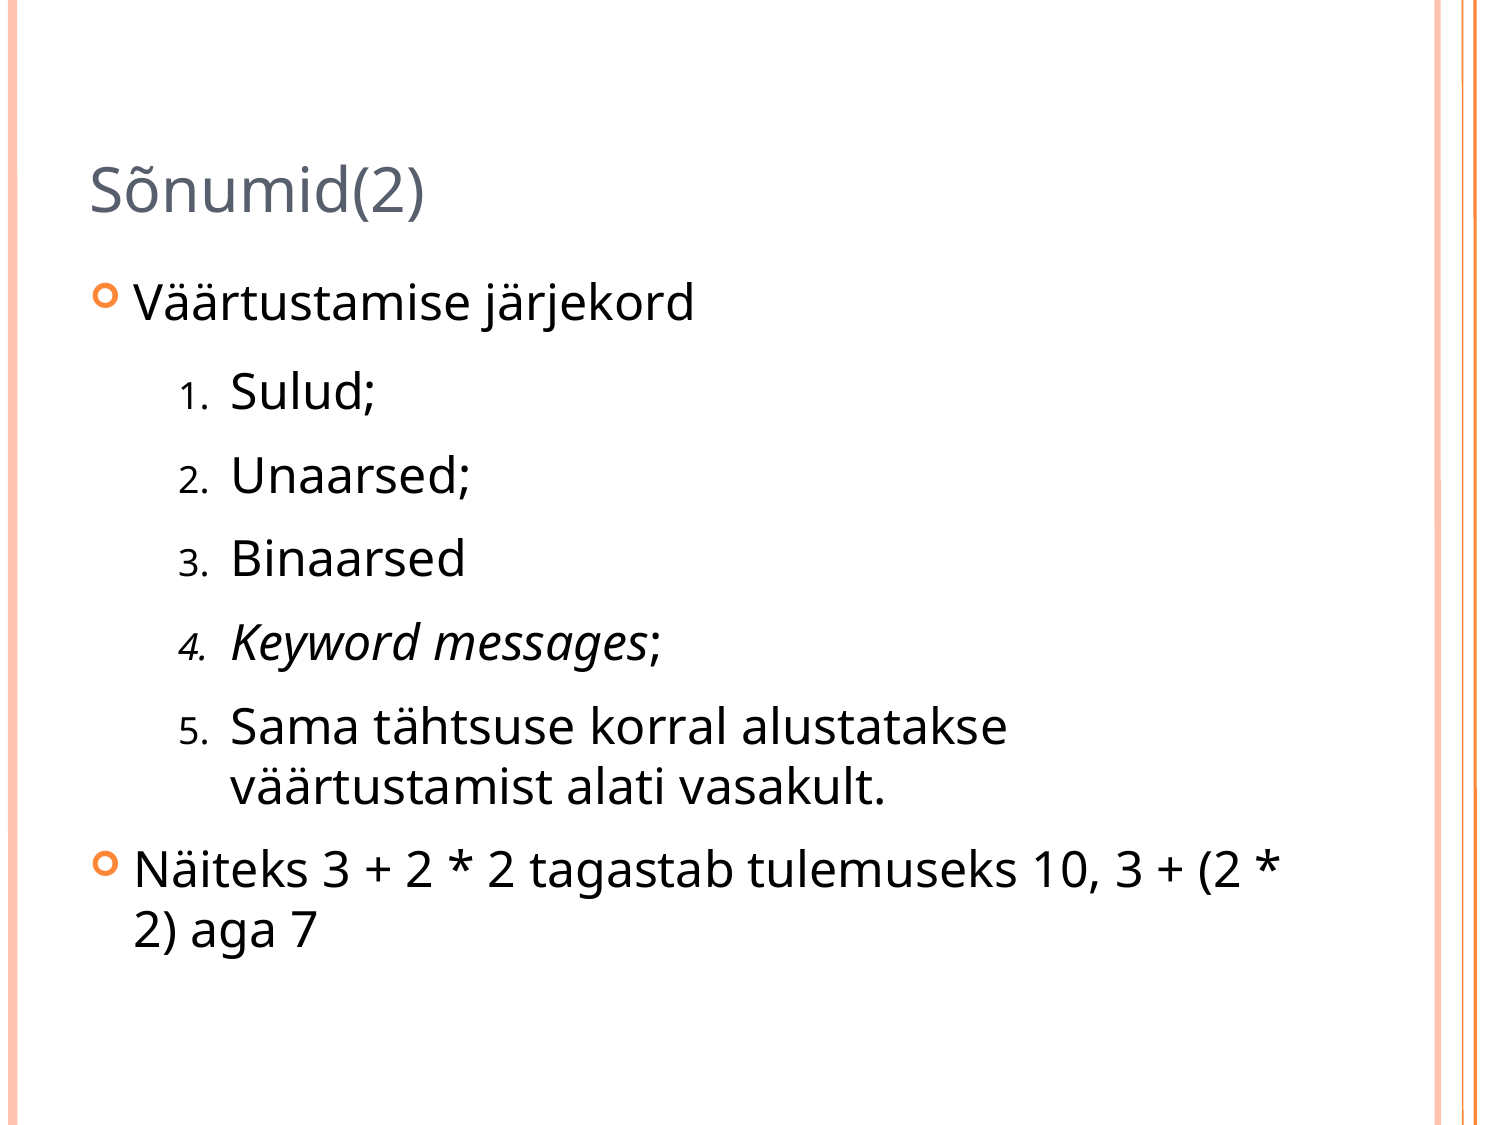

# Sõnumid(2)
Väärtustamise järjekord
Sulud;
Unaarsed;
Binaarsed
Keyword messages;
Sama tähtsuse korral alustatakse väärtustamist alati vasakult.
Näiteks 3 + 2 * 2 tagastab tulemuseks 10, 3 + (2 * 2) aga 7